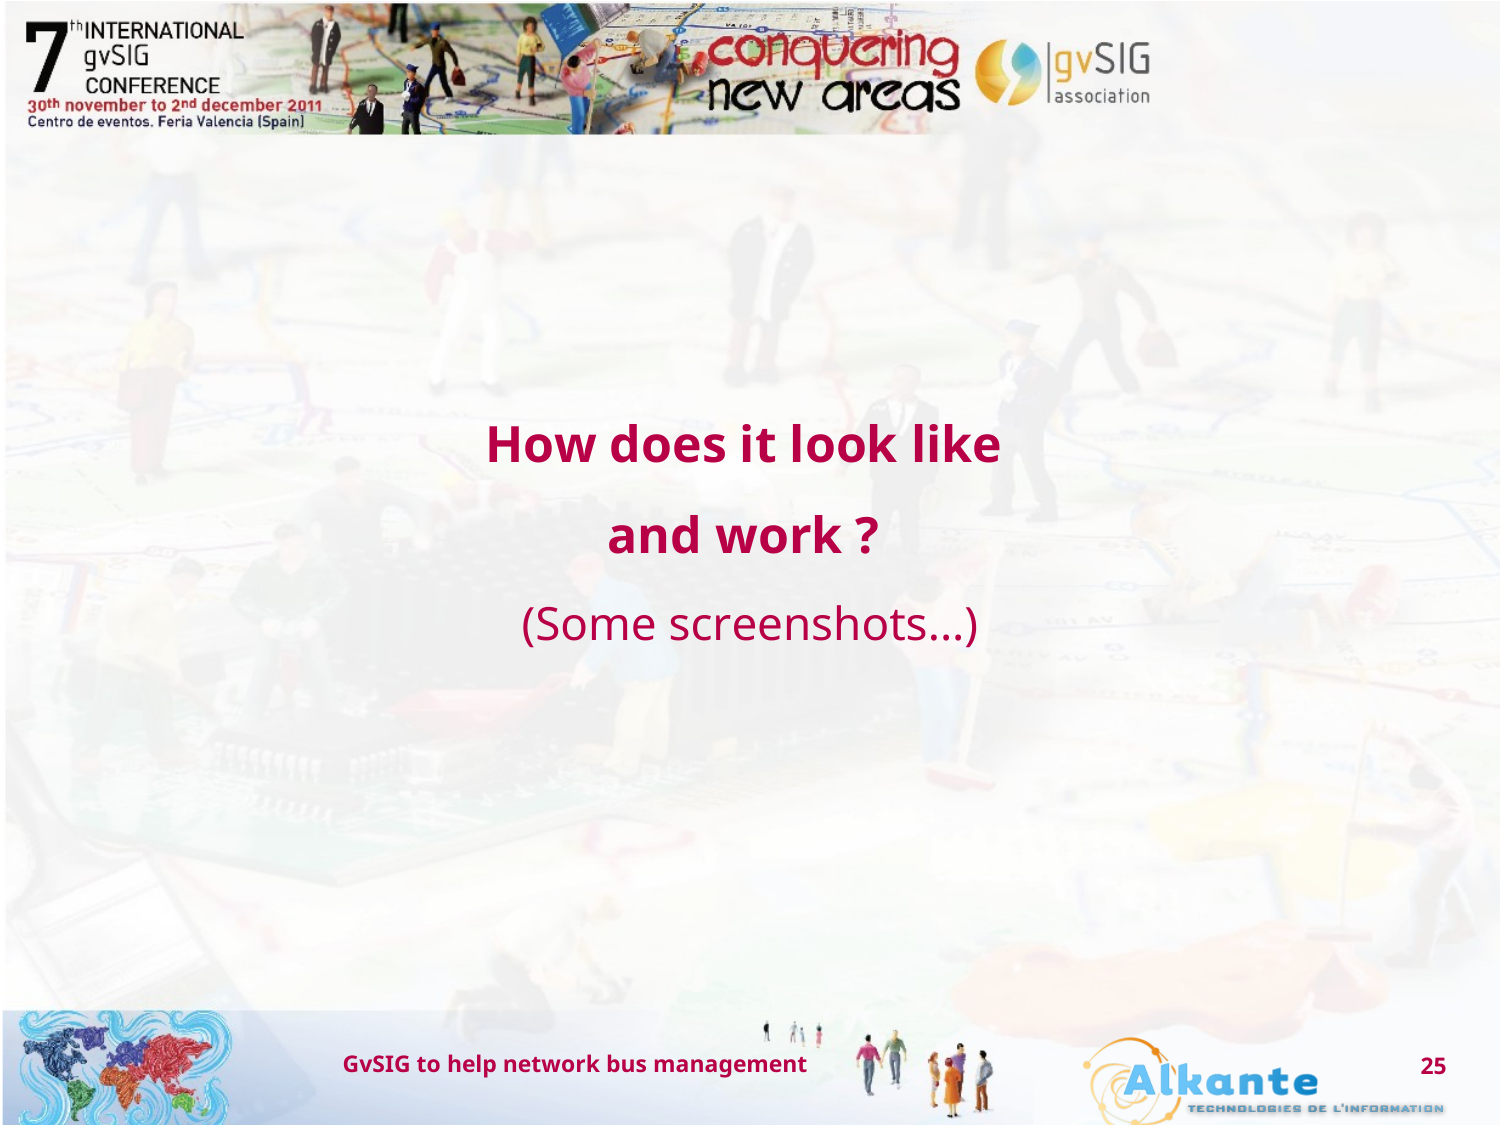

# How does it look like
and work ?
(Some screenshots...)
GvSIG to help network bus management
25